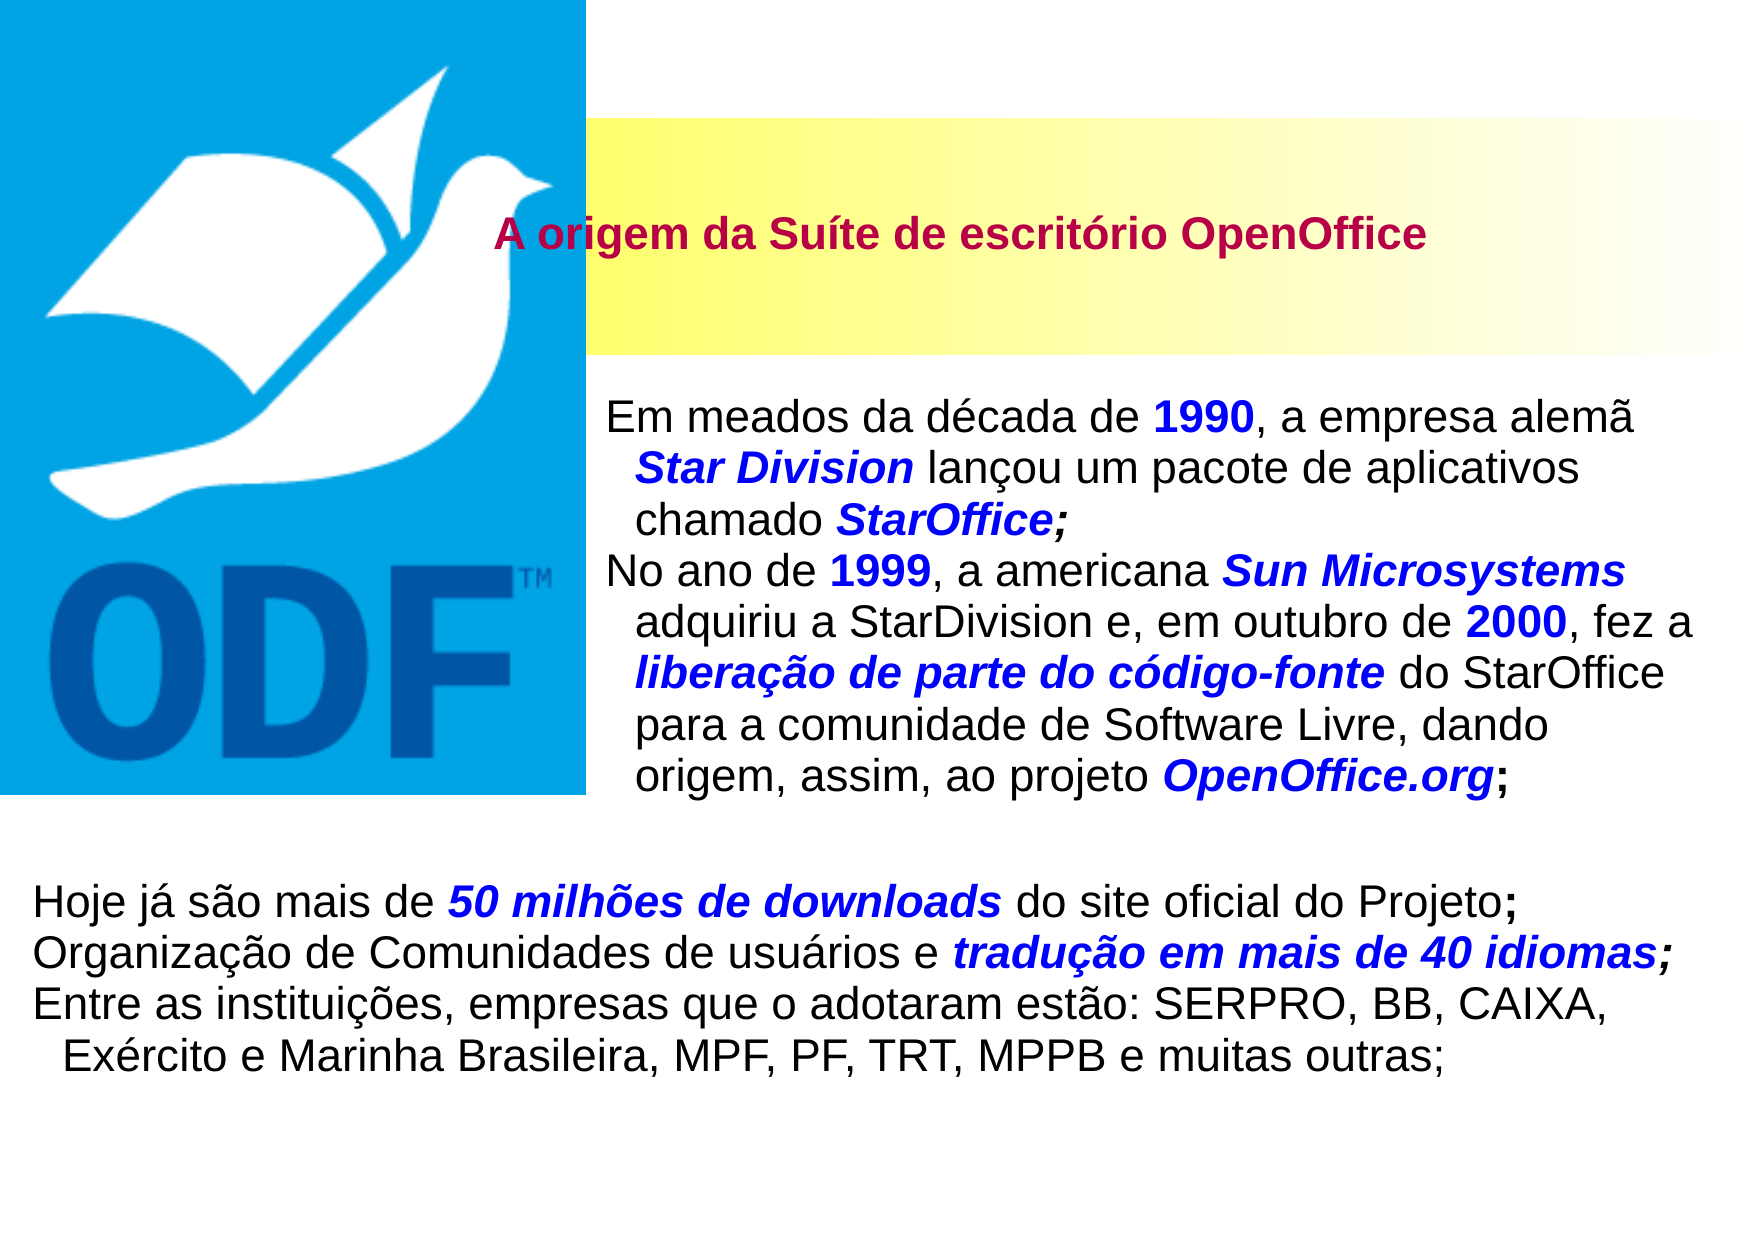

A origem da Suíte de escritório OpenOffice
Em meados da década de 1990, a empresa alemã Star Division lançou um pacote de aplicativos chamado StarOffice;
No ano de 1999, a americana Sun Microsystems adquiriu a StarDivision e, em outubro de 2000, fez a liberação de parte do código-fonte do StarOffice para a comunidade de Software Livre, dando origem, assim, ao projeto OpenOffice.org;
Hoje já são mais de 50 milhões de downloads do site oficial do Projeto;
Organização de Comunidades de usuários e tradução em mais de 40 idiomas;
Entre as instituições, empresas que o adotaram estão: SERPRO, BB, CAIXA, Exército e Marinha Brasileira, MPF, PF, TRT, MPPB e muitas outras;